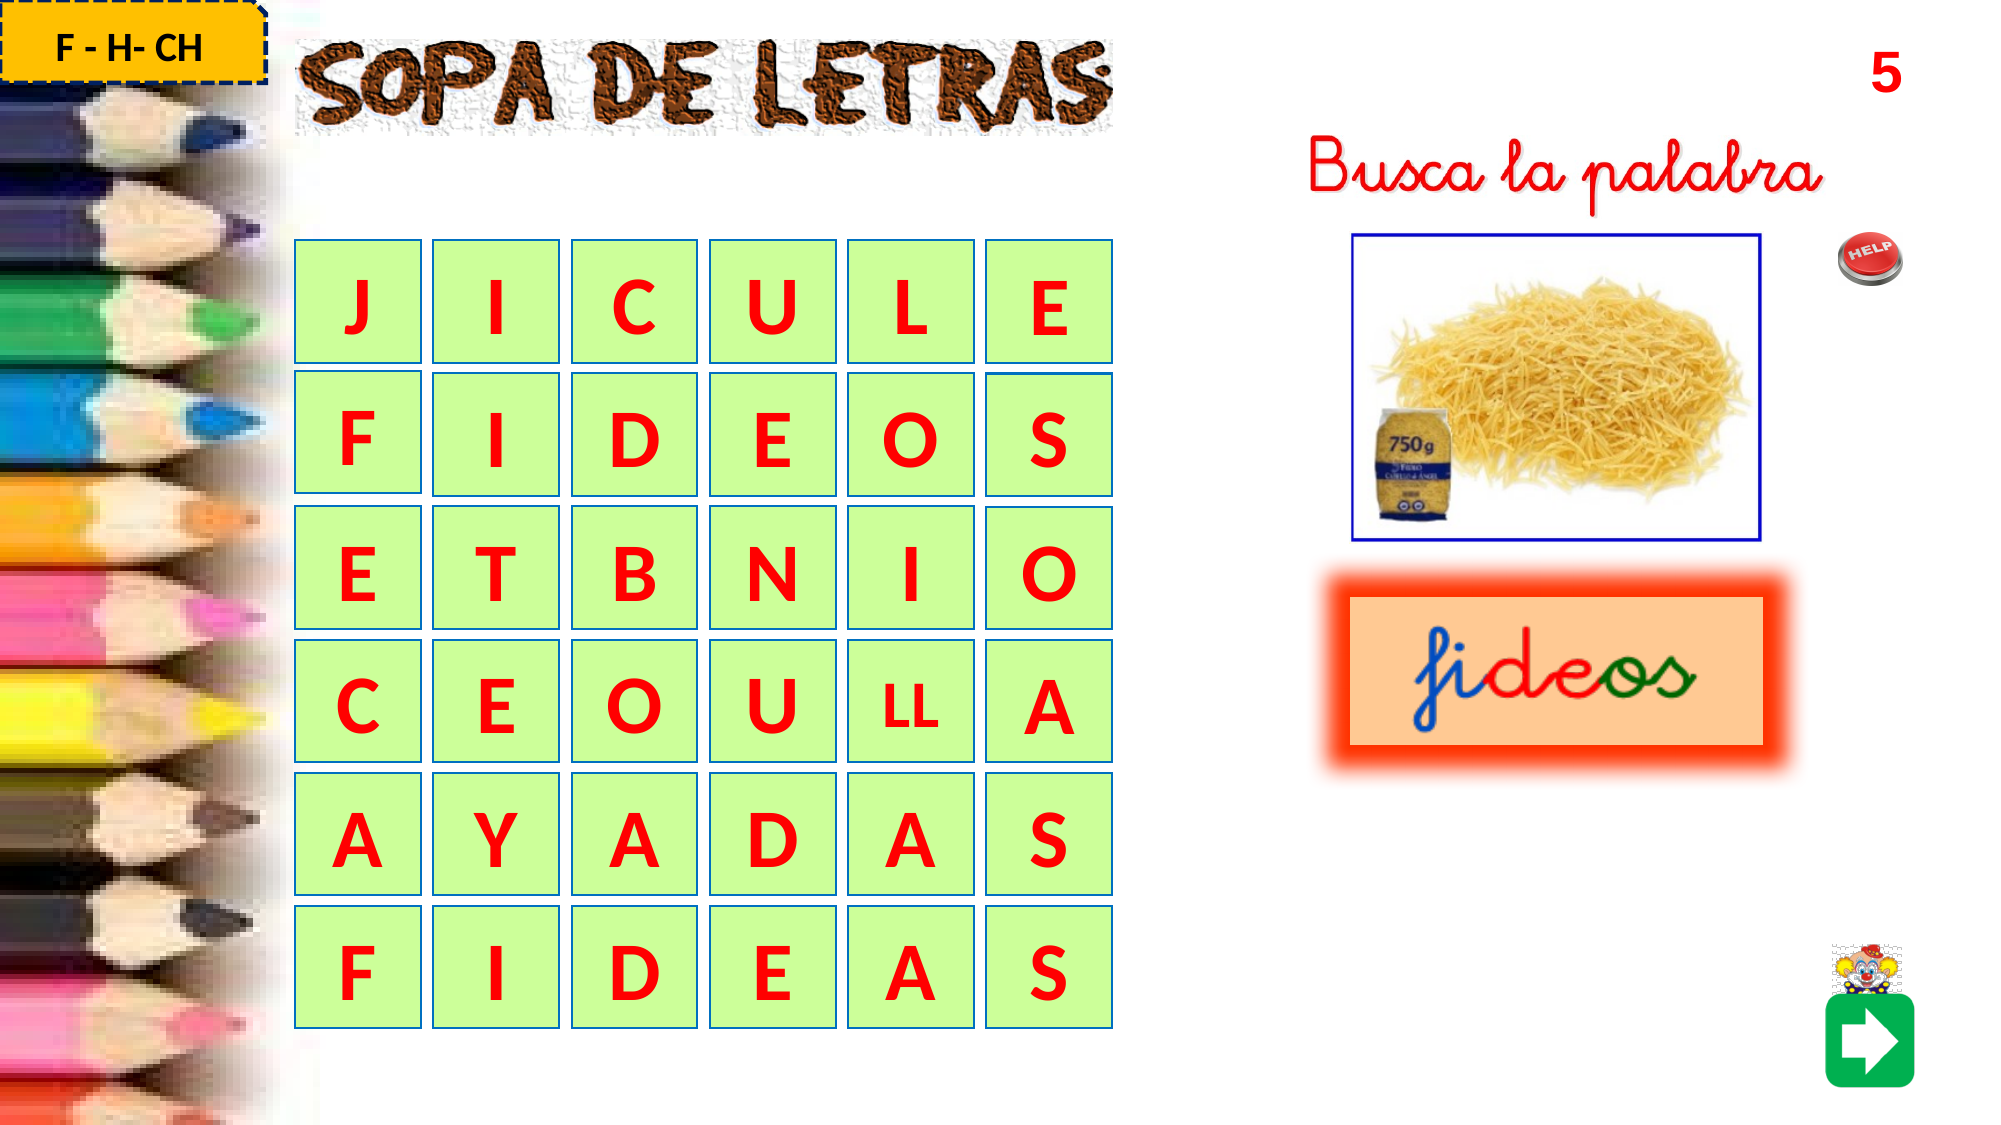

F - H- CH
5
J
I
C
U
L
E
F
I
D
E
O
S
E
T
B
N
I
O
C
E
O
U
LL
A
A
Y
A
D
A
S
F
I
D
E
A
S